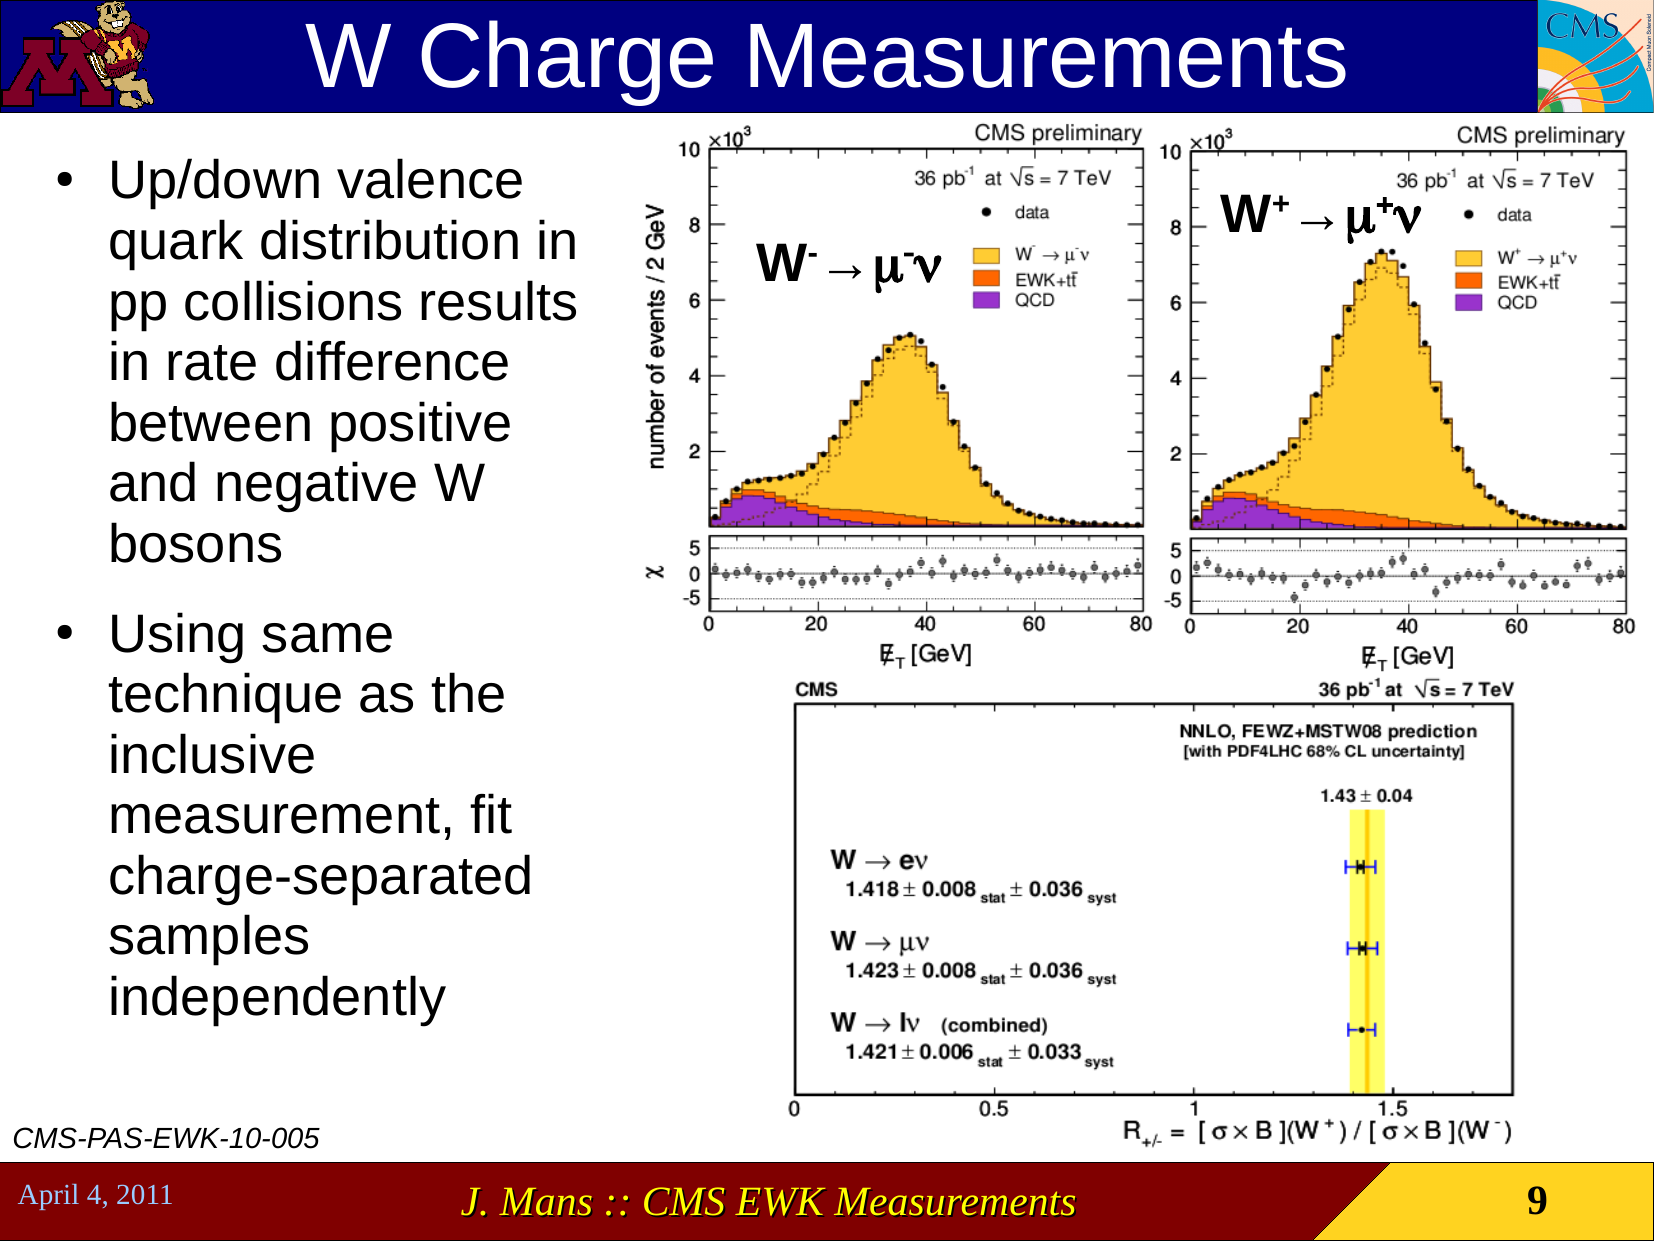

# W Charge Measurements
Up/down valence quark distribution in pp collisions results in rate difference between positive and negative W bosons
Using same technique as the inclusive measurement, fit charge-separated samples independently
W+→μ+ν
W-→μ-ν
CMS-PAS-EWK-10-005
J. Mans :: CMS EWK Measurements
9
April 4, 2011